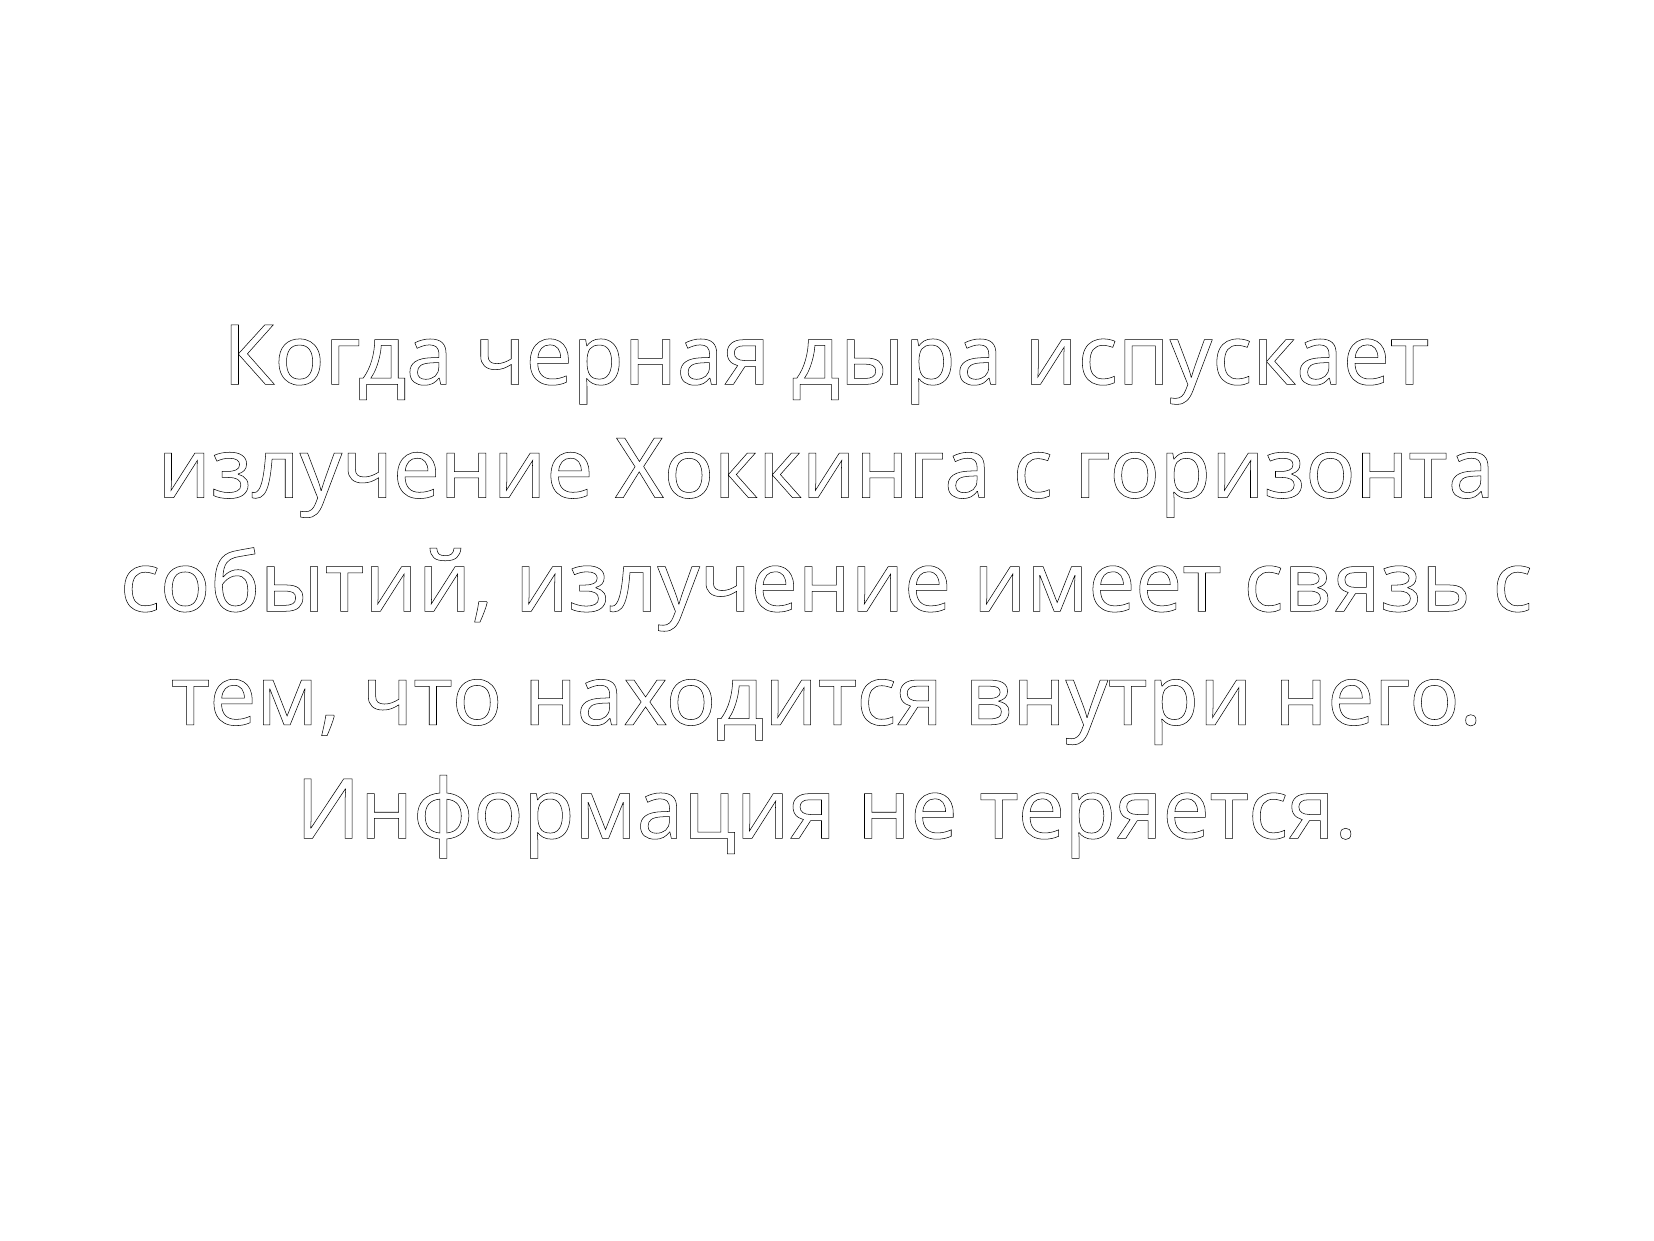

# Когда черная дыра испускает излучение Хоккинга с горизонта событий, излучение имеет связь с тем, что находится внутри него.
Информация не теряется.